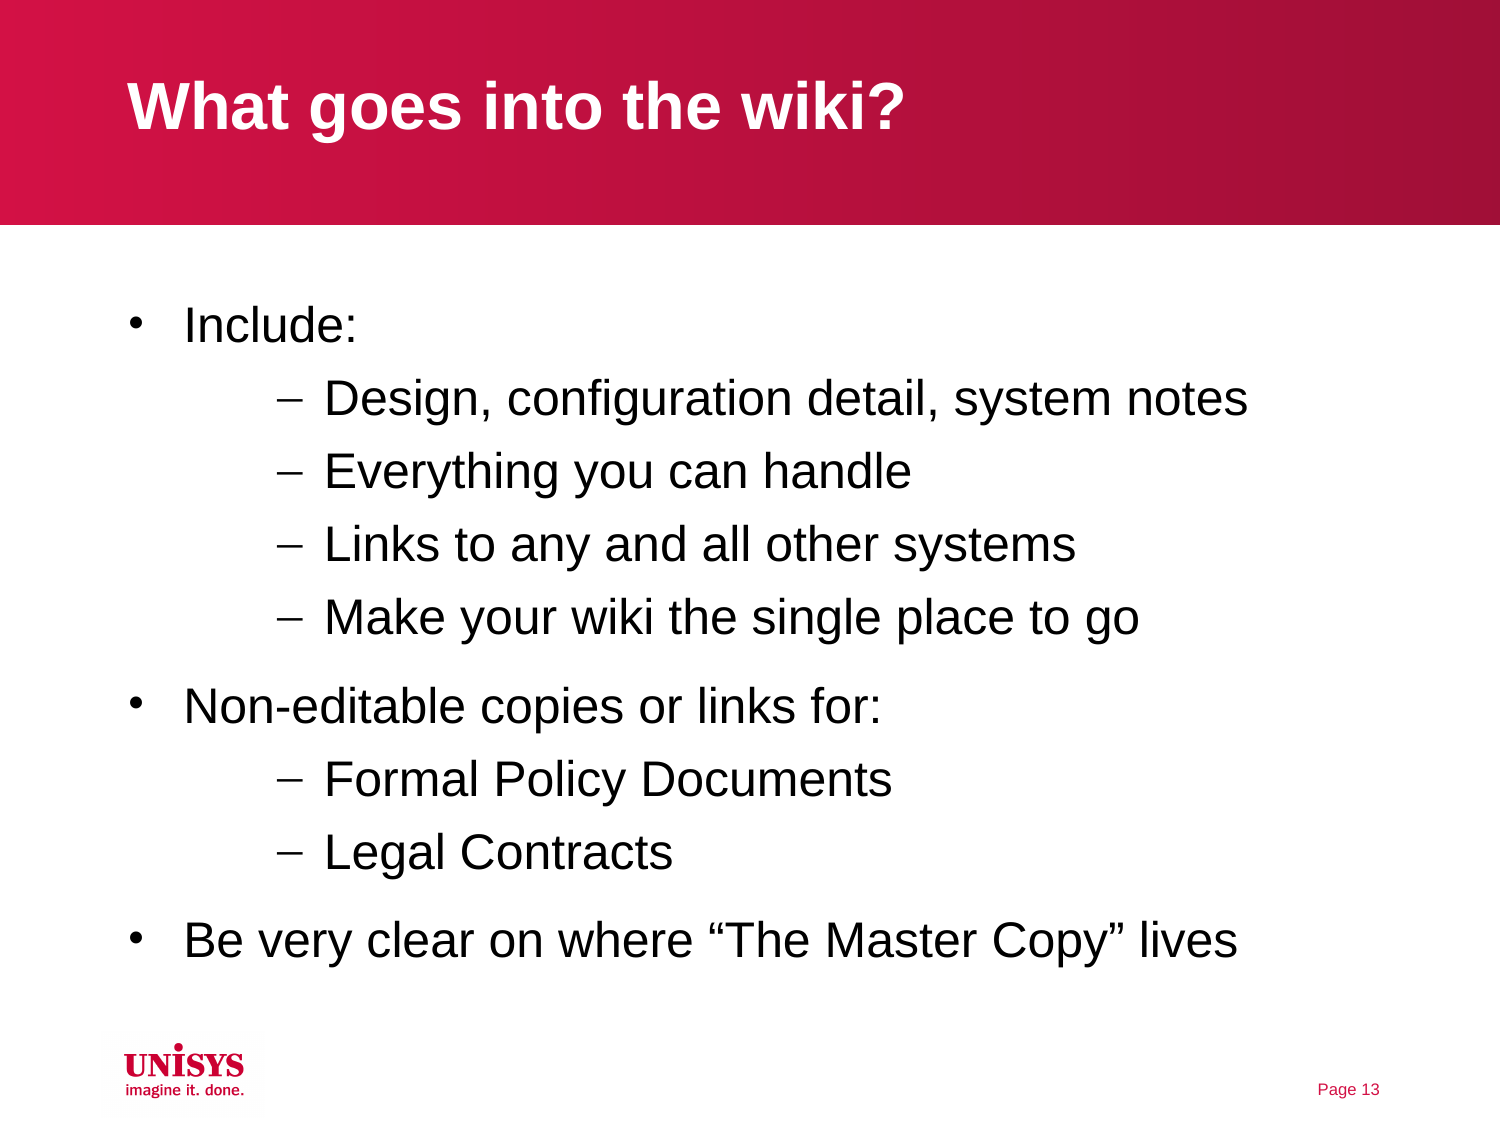

# What goes into the wiki?
Include:
Design, configuration detail, system notes
Everything you can handle
Links to any and all other systems
Make your wiki the single place to go
Non-editable copies or links for:
Formal Policy Documents
Legal Contracts
Be very clear on where “The Master Copy” lives
13